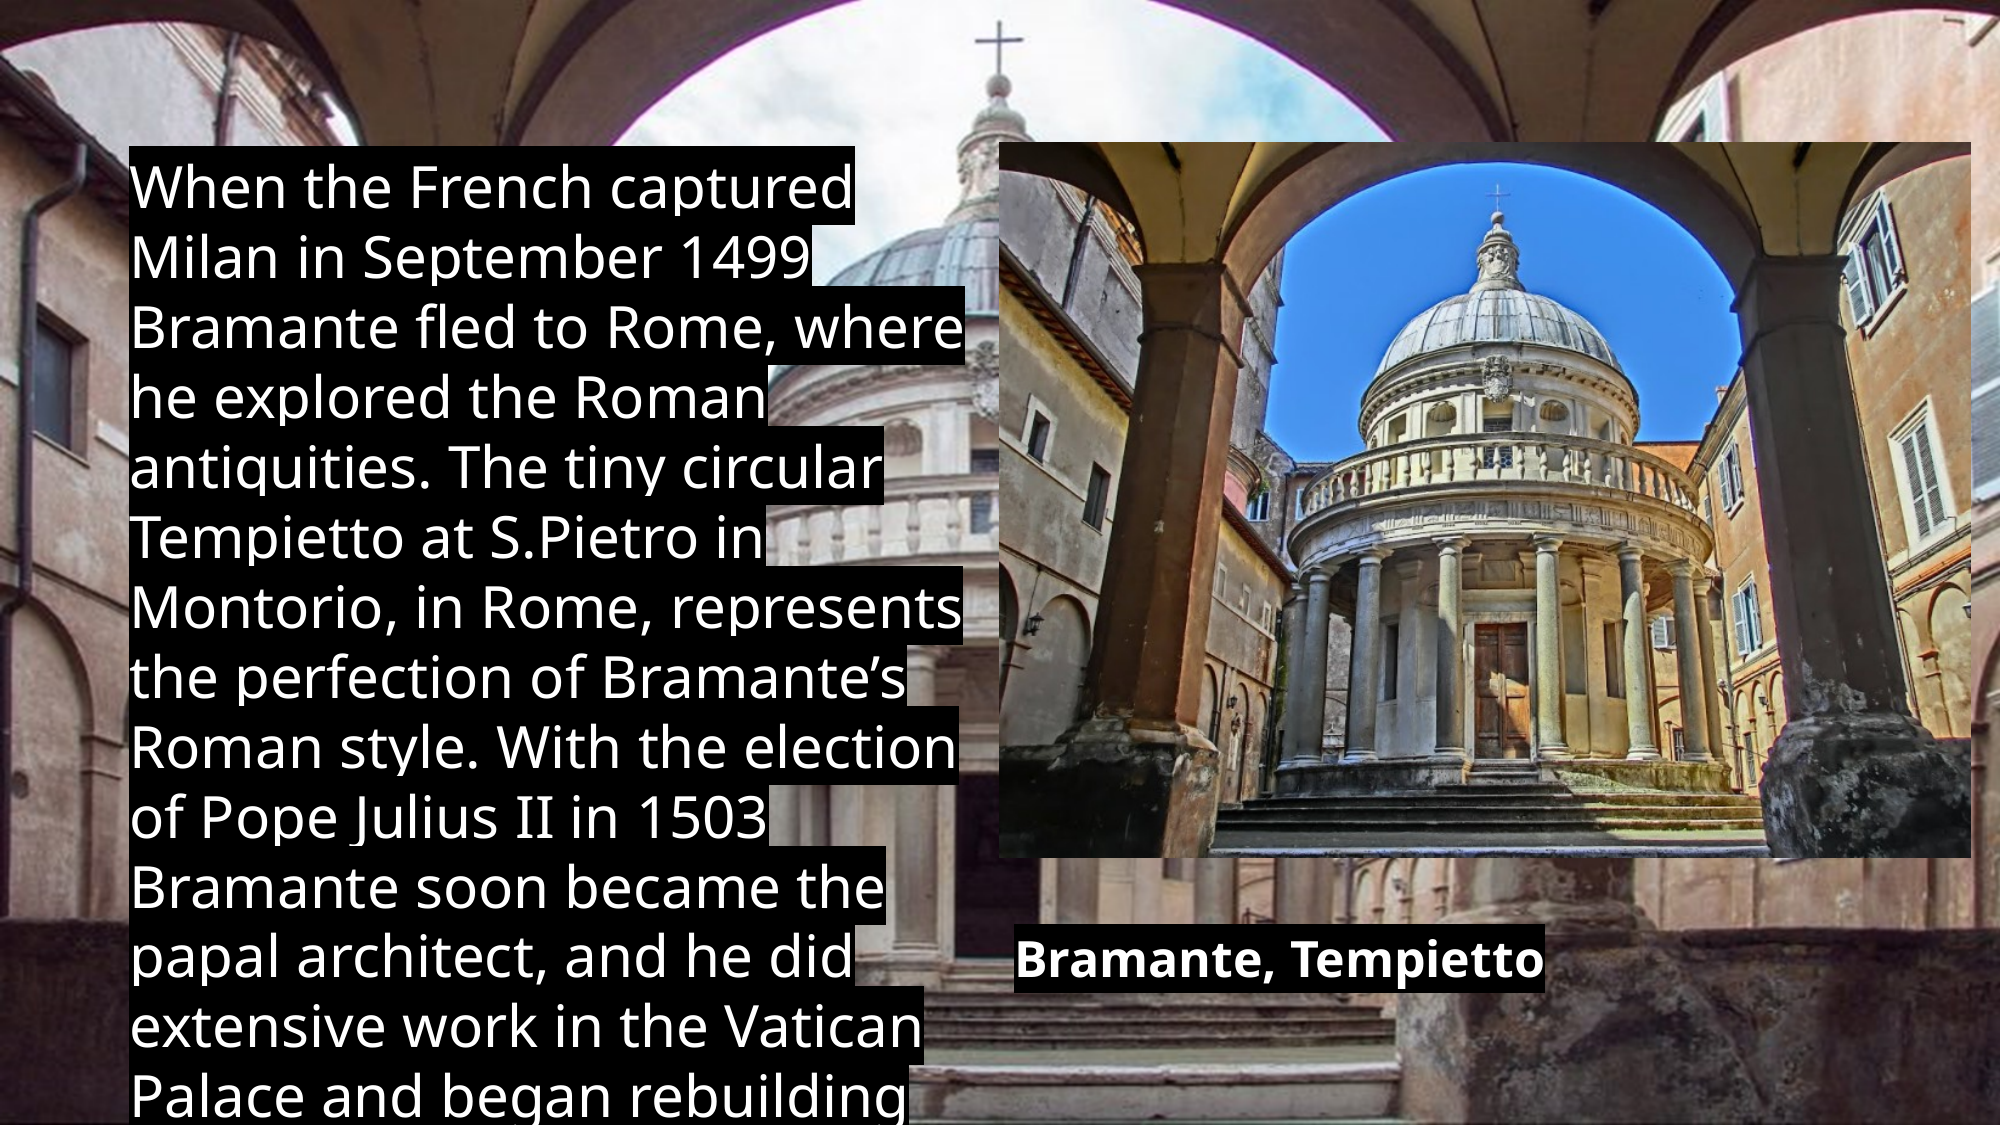

#
When the French captured Milan in September 1499 Bramante fled to Rome, where he explored the Roman antiquities. The tiny circular Tempietto at S.Pietro in Montorio, in Rome, represents the perfection of Bramante’s Roman style. With the election of Pope Julius II in 1503 Bramante soon became the papal architect, and he did extensive work in the Vatican Palace and began rebuilding St.Peter’s.
Bramante, Tempietto